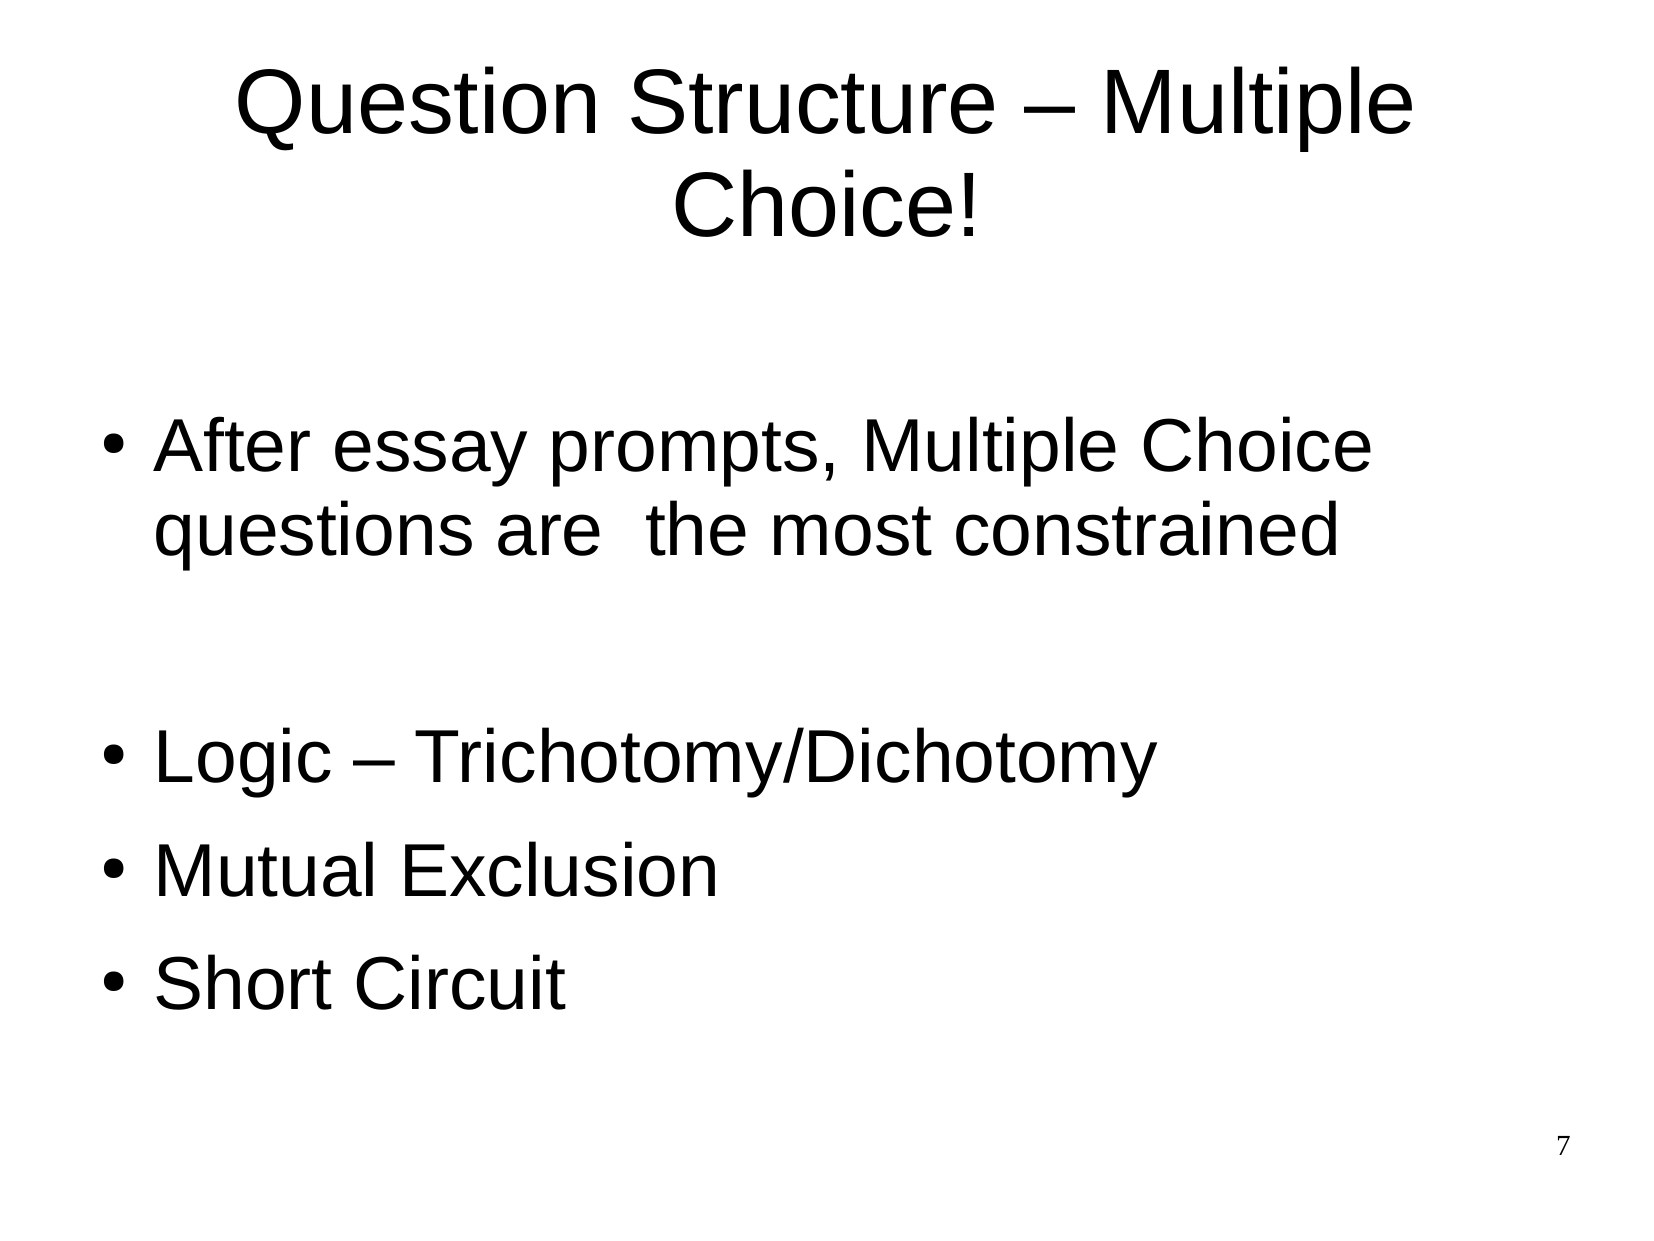

# Question Structure – Multiple Choice!
After essay prompts, Multiple Choice questions are the most constrained
Logic – Trichotomy/Dichotomy
Mutual Exclusion
Short Circuit
7